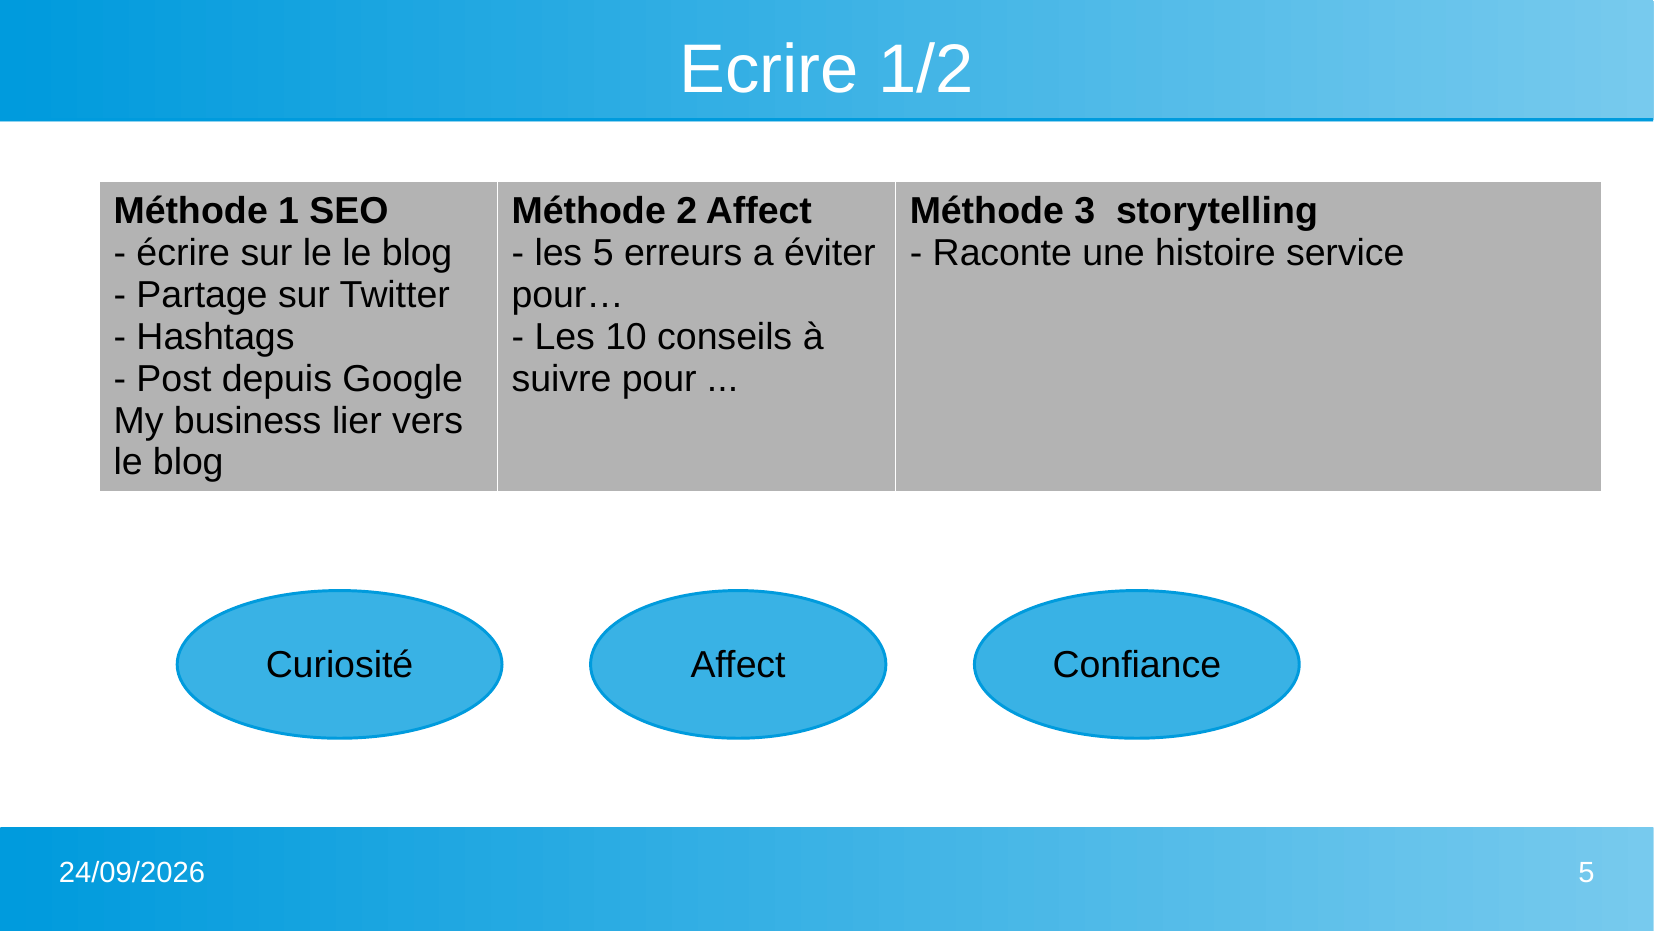

# Ecrire 1/2
| Méthode 1 SEO - écrire sur le le blog - Partage sur Twitter - Hashtags - Post depuis Google My business lier vers le blog | Méthode 2 Affect - les 5 erreurs a éviter pour… - Les 10 conseils à suivre pour ... | Méthode 3 storytelling - Raconte une histoire service |
| --- | --- | --- |
Curiosité
Affect
Confiance
5